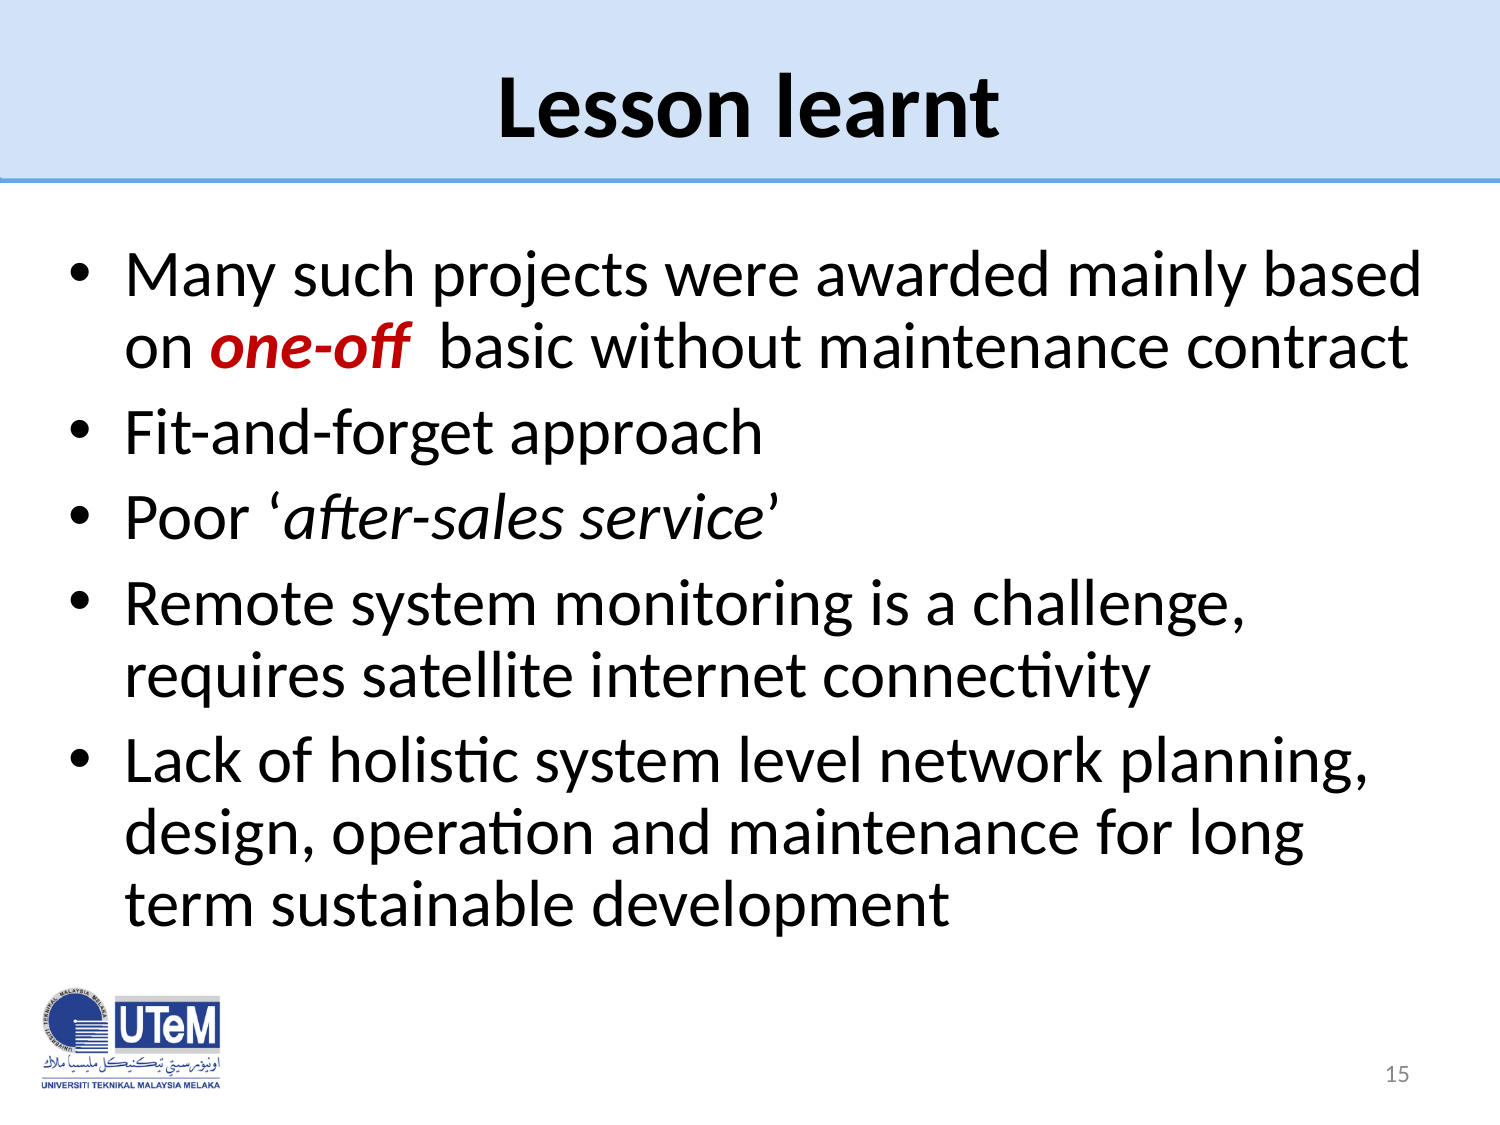

# Lesson learnt
Many such projects were awarded mainly based on one-off basic without maintenance contract
Fit-and-forget approach
Poor ‘after-sales service’
Remote system monitoring is a challenge, requires satellite internet connectivity
Lack of holistic system level network planning, design, operation and maintenance for long term sustainable development